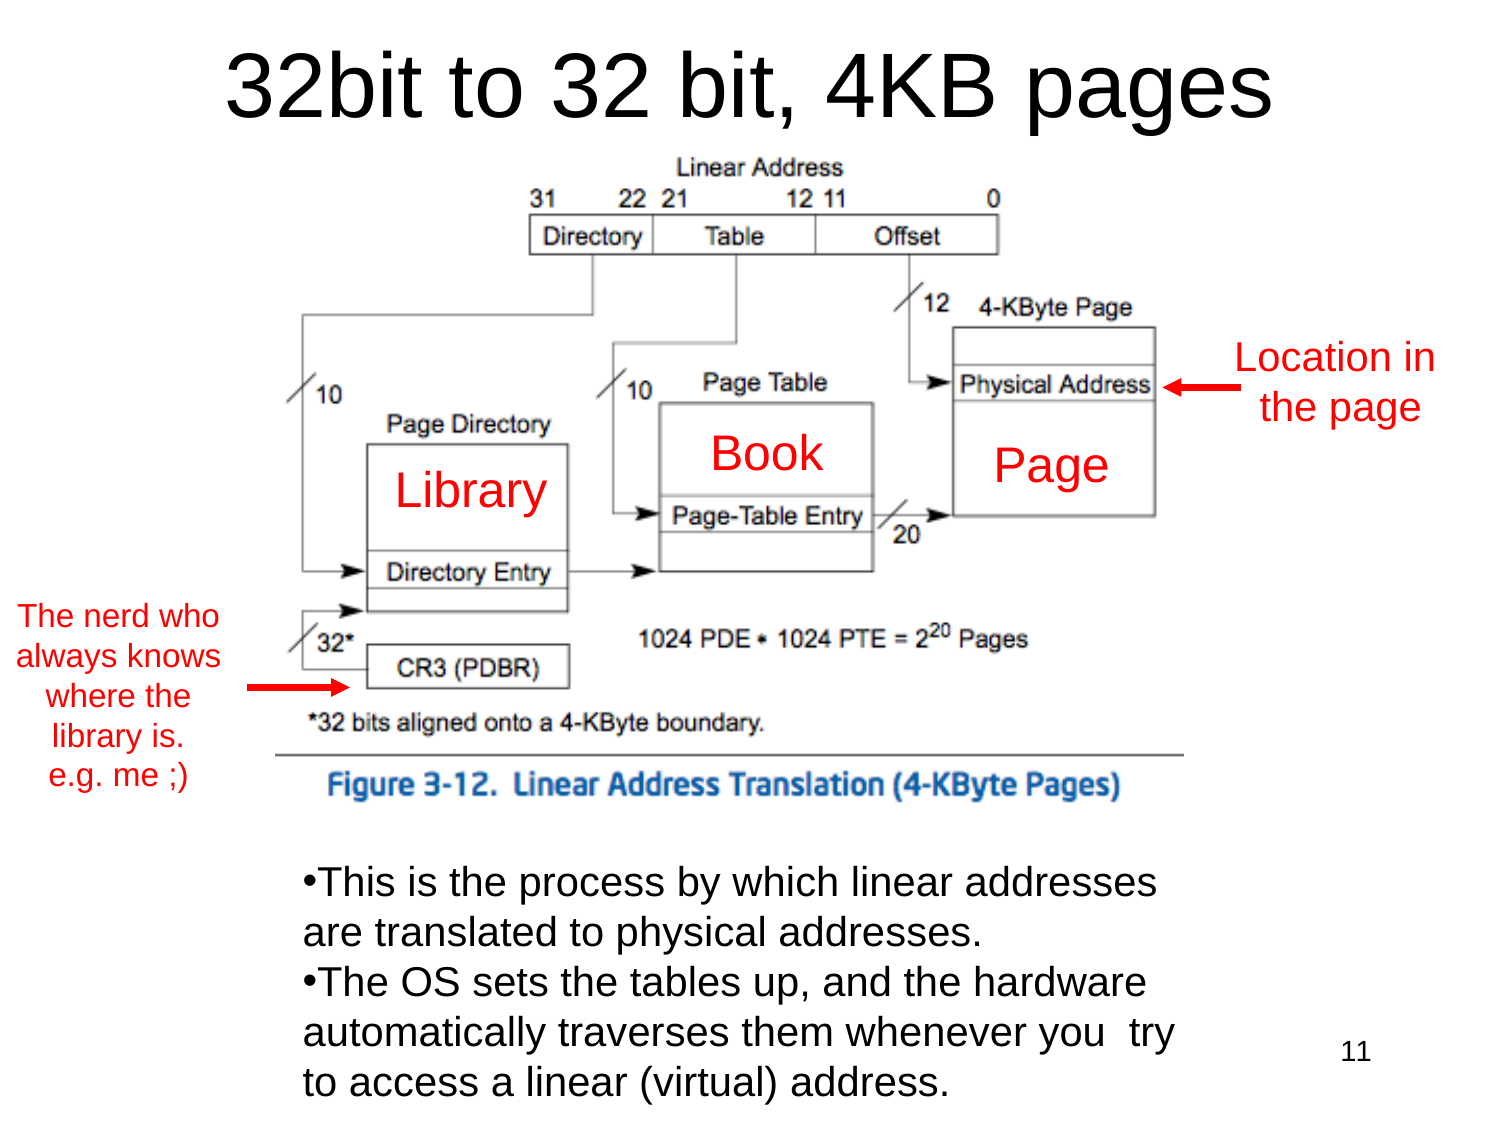

# 32bit to 32 bit, 4KB pages
Location in
the page
Book
Page
Library
The nerd who always knows where the library is.
e.g. me ;)
This is the process by which linear addresses are translated to physical addresses.
The OS sets the tables up, and the hardware automatically traverses them whenever you try to access a linear (virtual) address.